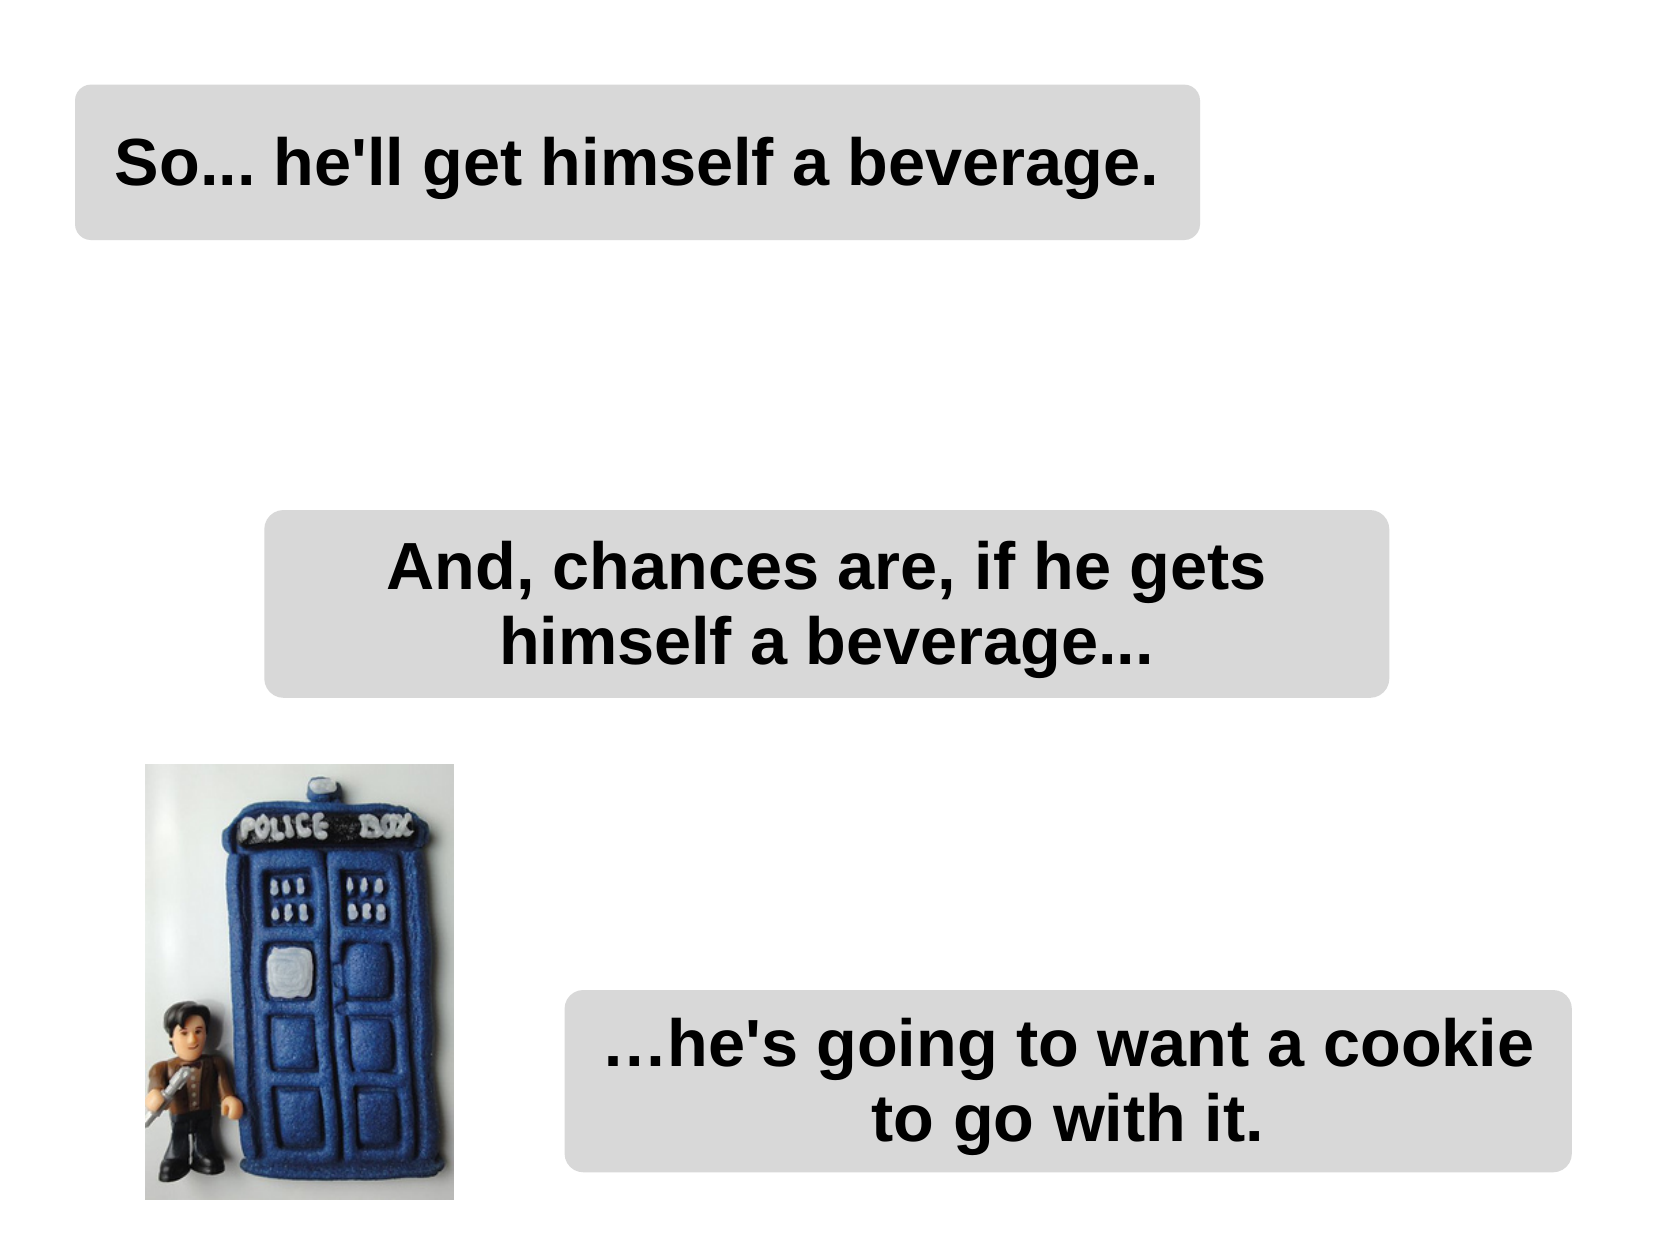

So... he'll get himself a beverage.
And, chances are, if he gets himself a beverage...
…he's going to want a cookie to go with it.